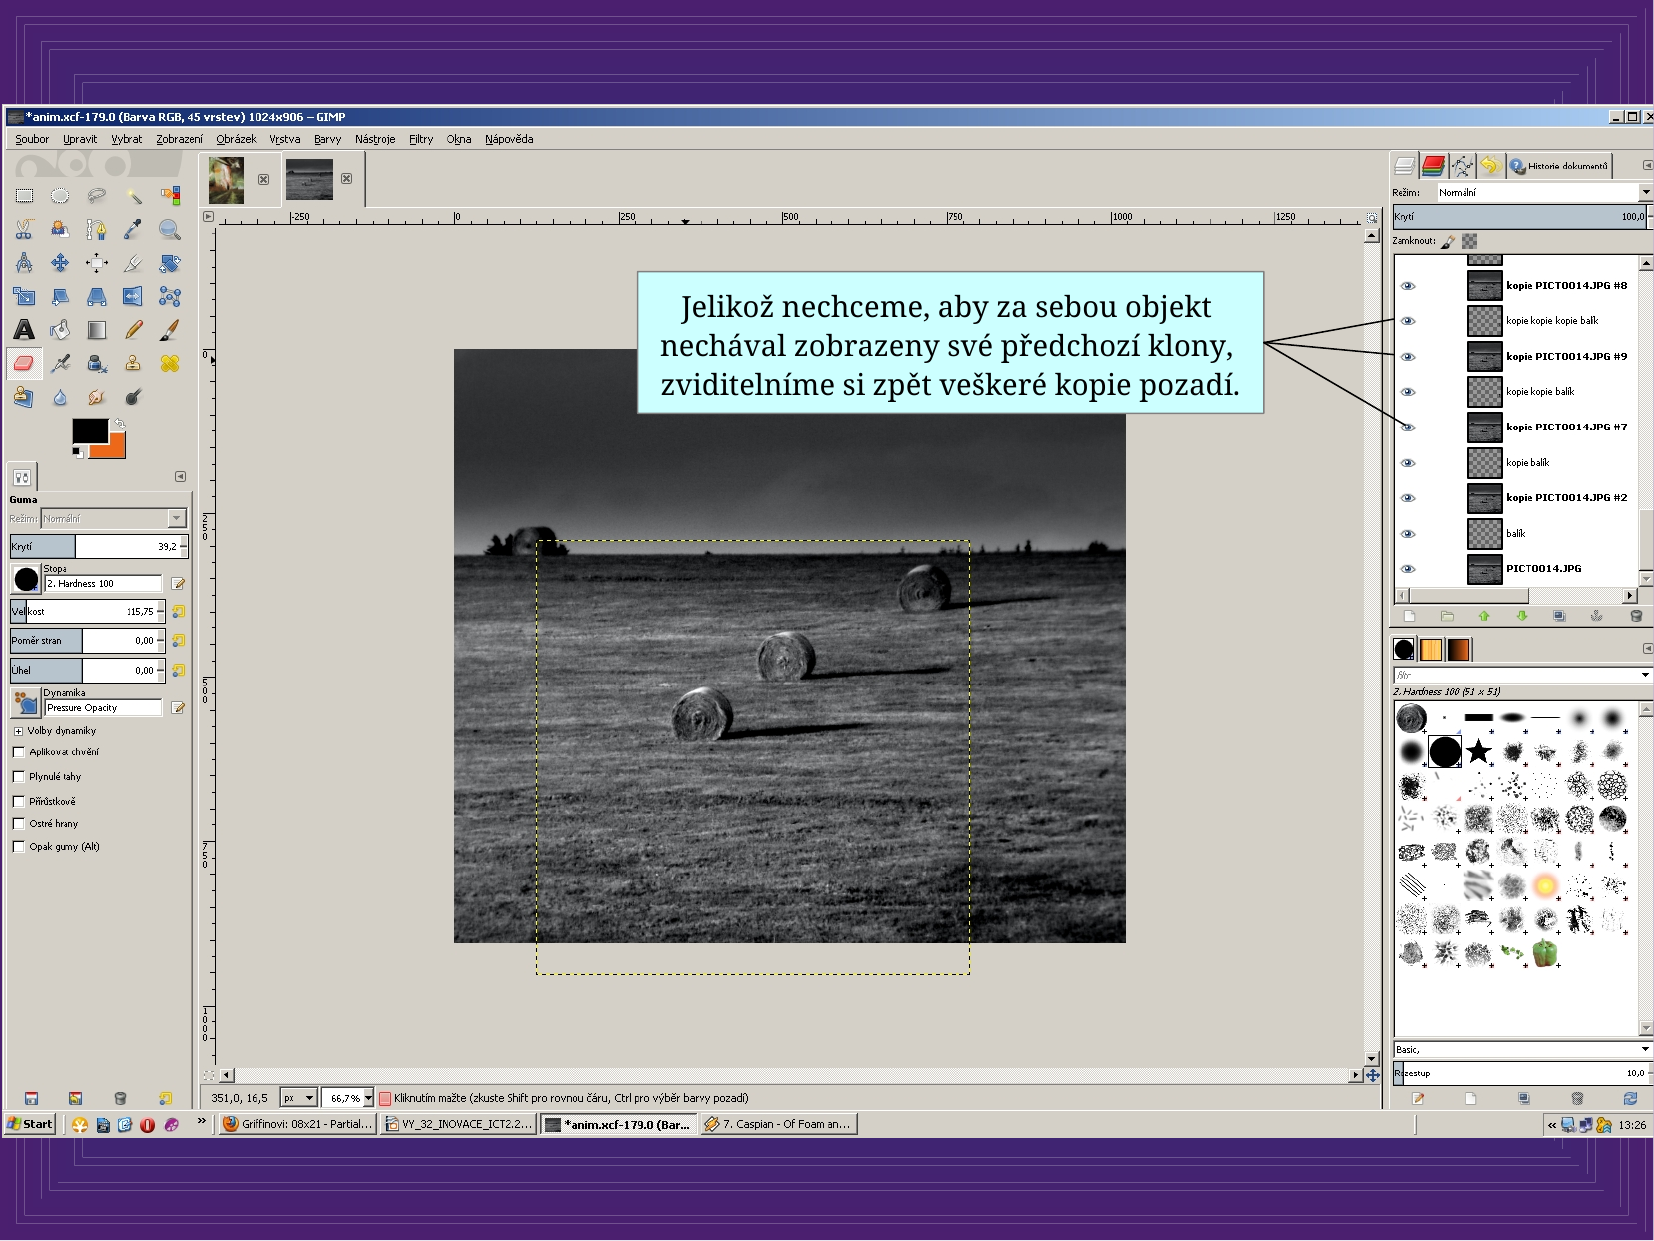

Jelikož nechceme, aby za sebou objekt
nechával zobrazeny své předchozí klony,
zviditelníme si zpět veškeré kopie pozadí.